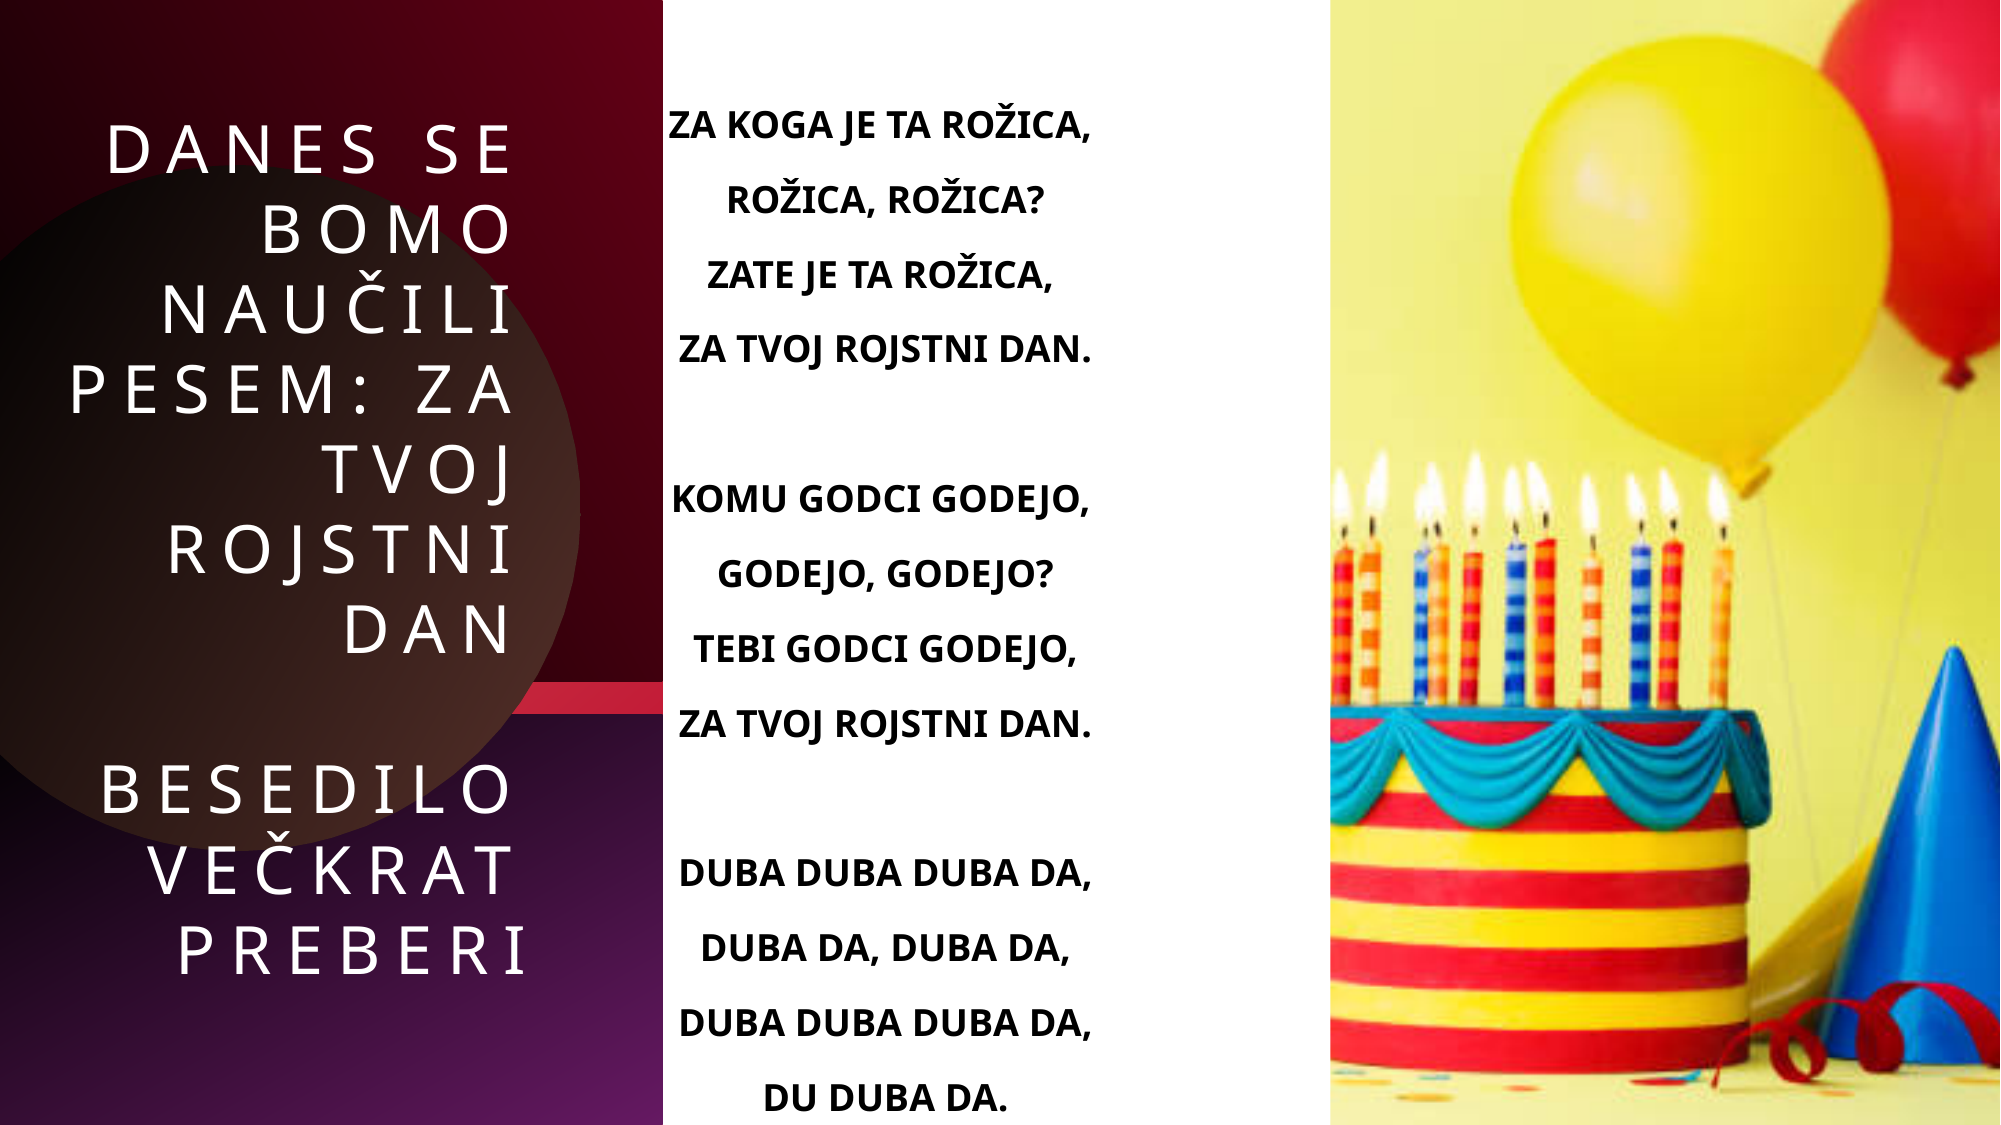

ZA KOGA JE TA ROŽICA,
ROŽICA, ROŽICA?
ZATE JE TA ROŽICA,
ZA TVOJ ROJSTNI DAN.
KOMU GODCI GODEJO,
GODEJO, GODEJO?
TEBI GODCI GODEJO,
ZA TVOJ ROJSTNI DAN.
DUBA DUBA DUBA DA,
DUBA DA, DUBA DA,
DUBA DUBA DUBA DA,
DU DUBA DA.
# DANES SE BOMO NAUČILI PESEM: ZA TVOJ ROJSTNI DAN BESEDILO VEČKRAT PREBERI